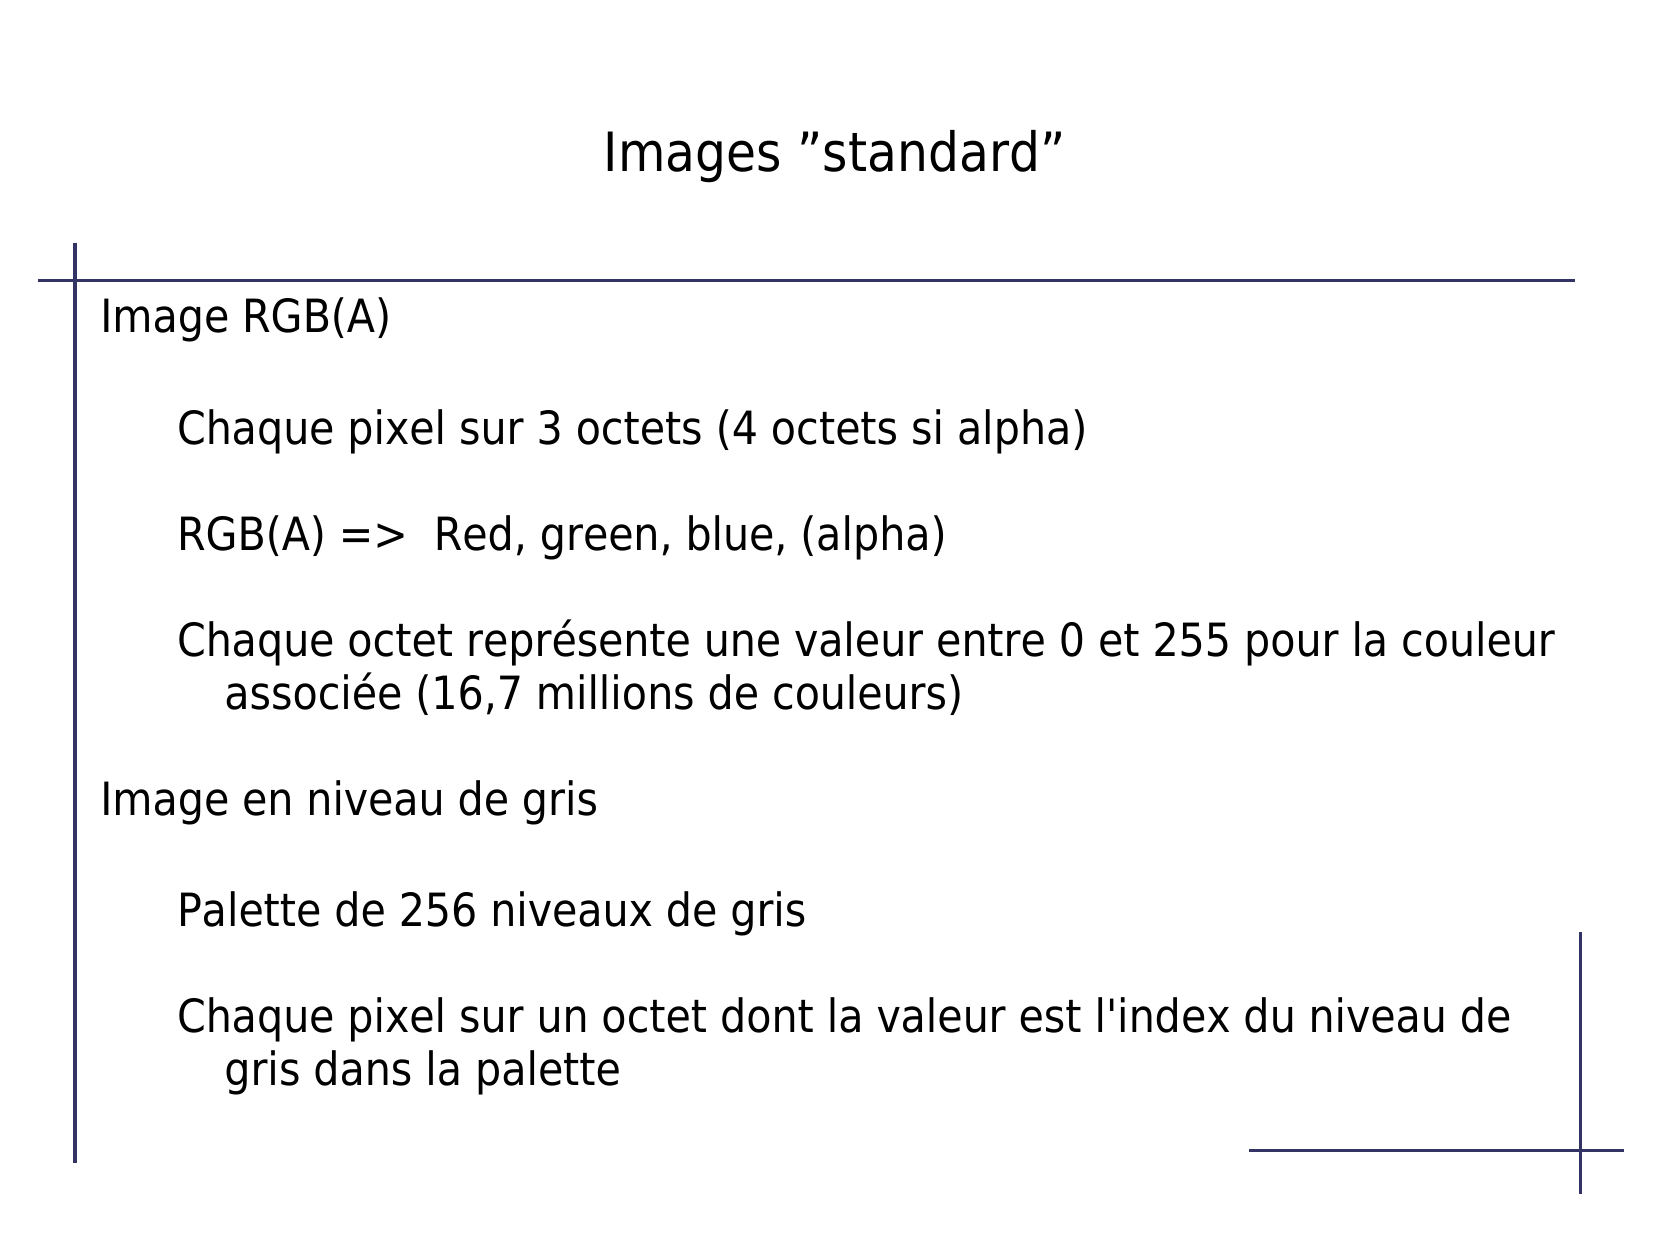

# Images ”standard”
Image RGB(A)
Chaque pixel sur 3 octets (4 octets si alpha)
RGB(A) => Red, green, blue, (alpha)
Chaque octet représente une valeur entre 0 et 255 pour la couleur associée (16,7 millions de couleurs)
Image en niveau de gris
Palette de 256 niveaux de gris
Chaque pixel sur un octet dont la valeur est l'index du niveau de gris dans la palette